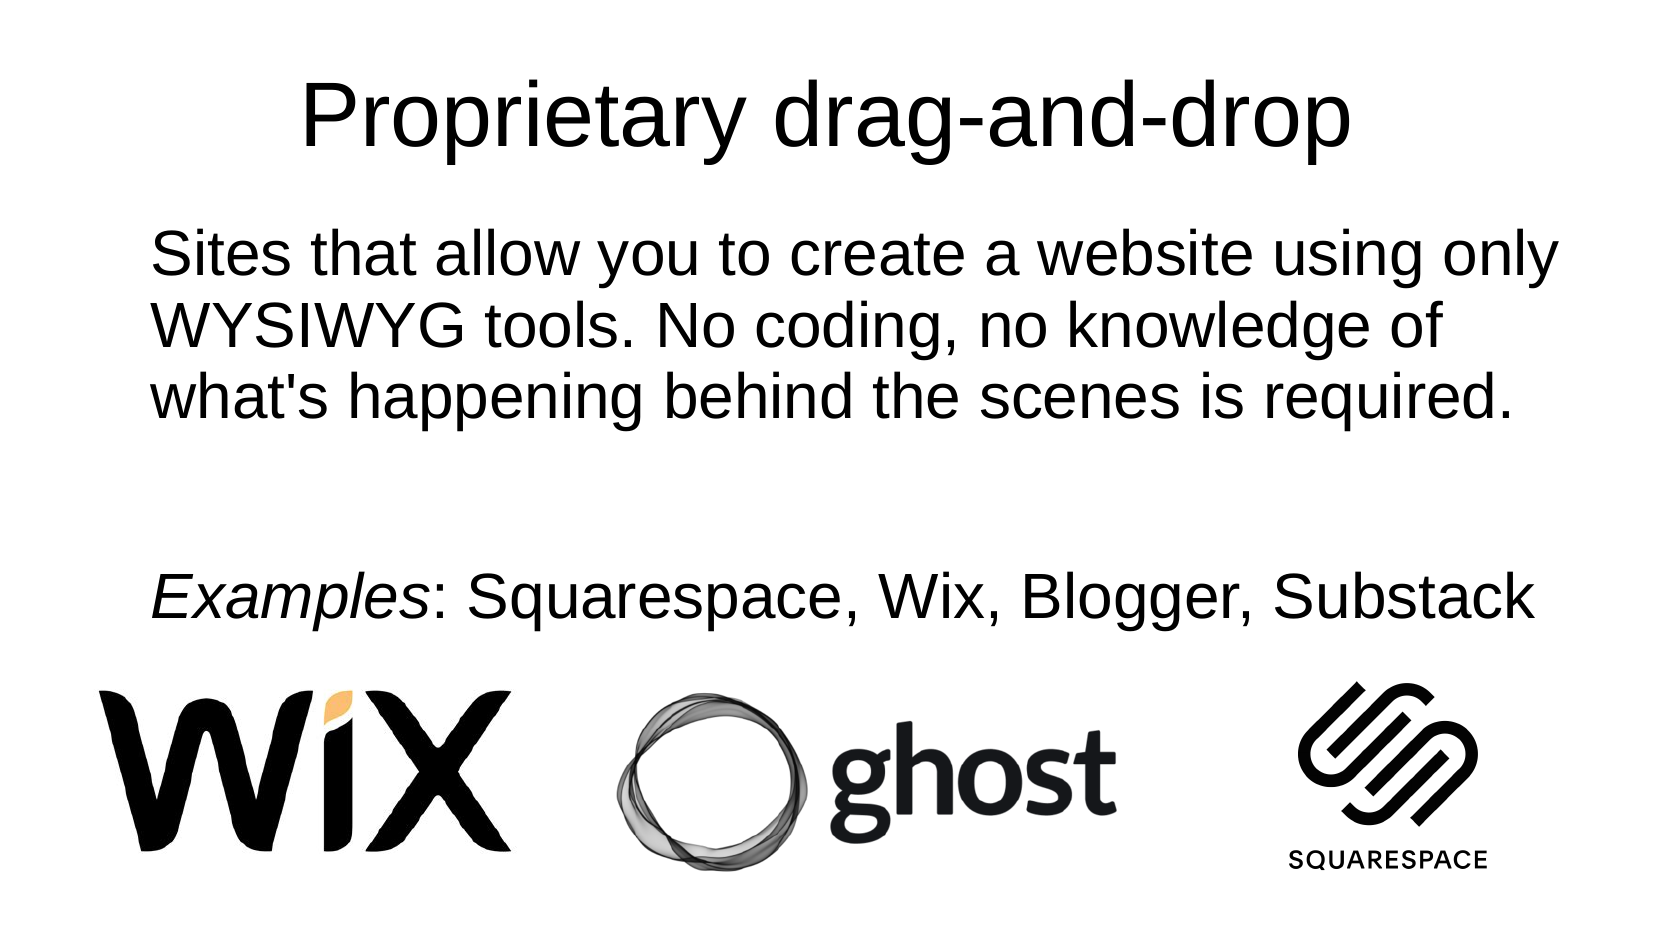

# Proprietary drag-and-drop
Sites that allow you to create a website using only WYSIWYG tools. No coding, no knowledge of what's happening behind the scenes is required.
Examples: Squarespace, Wix, Blogger, Substack